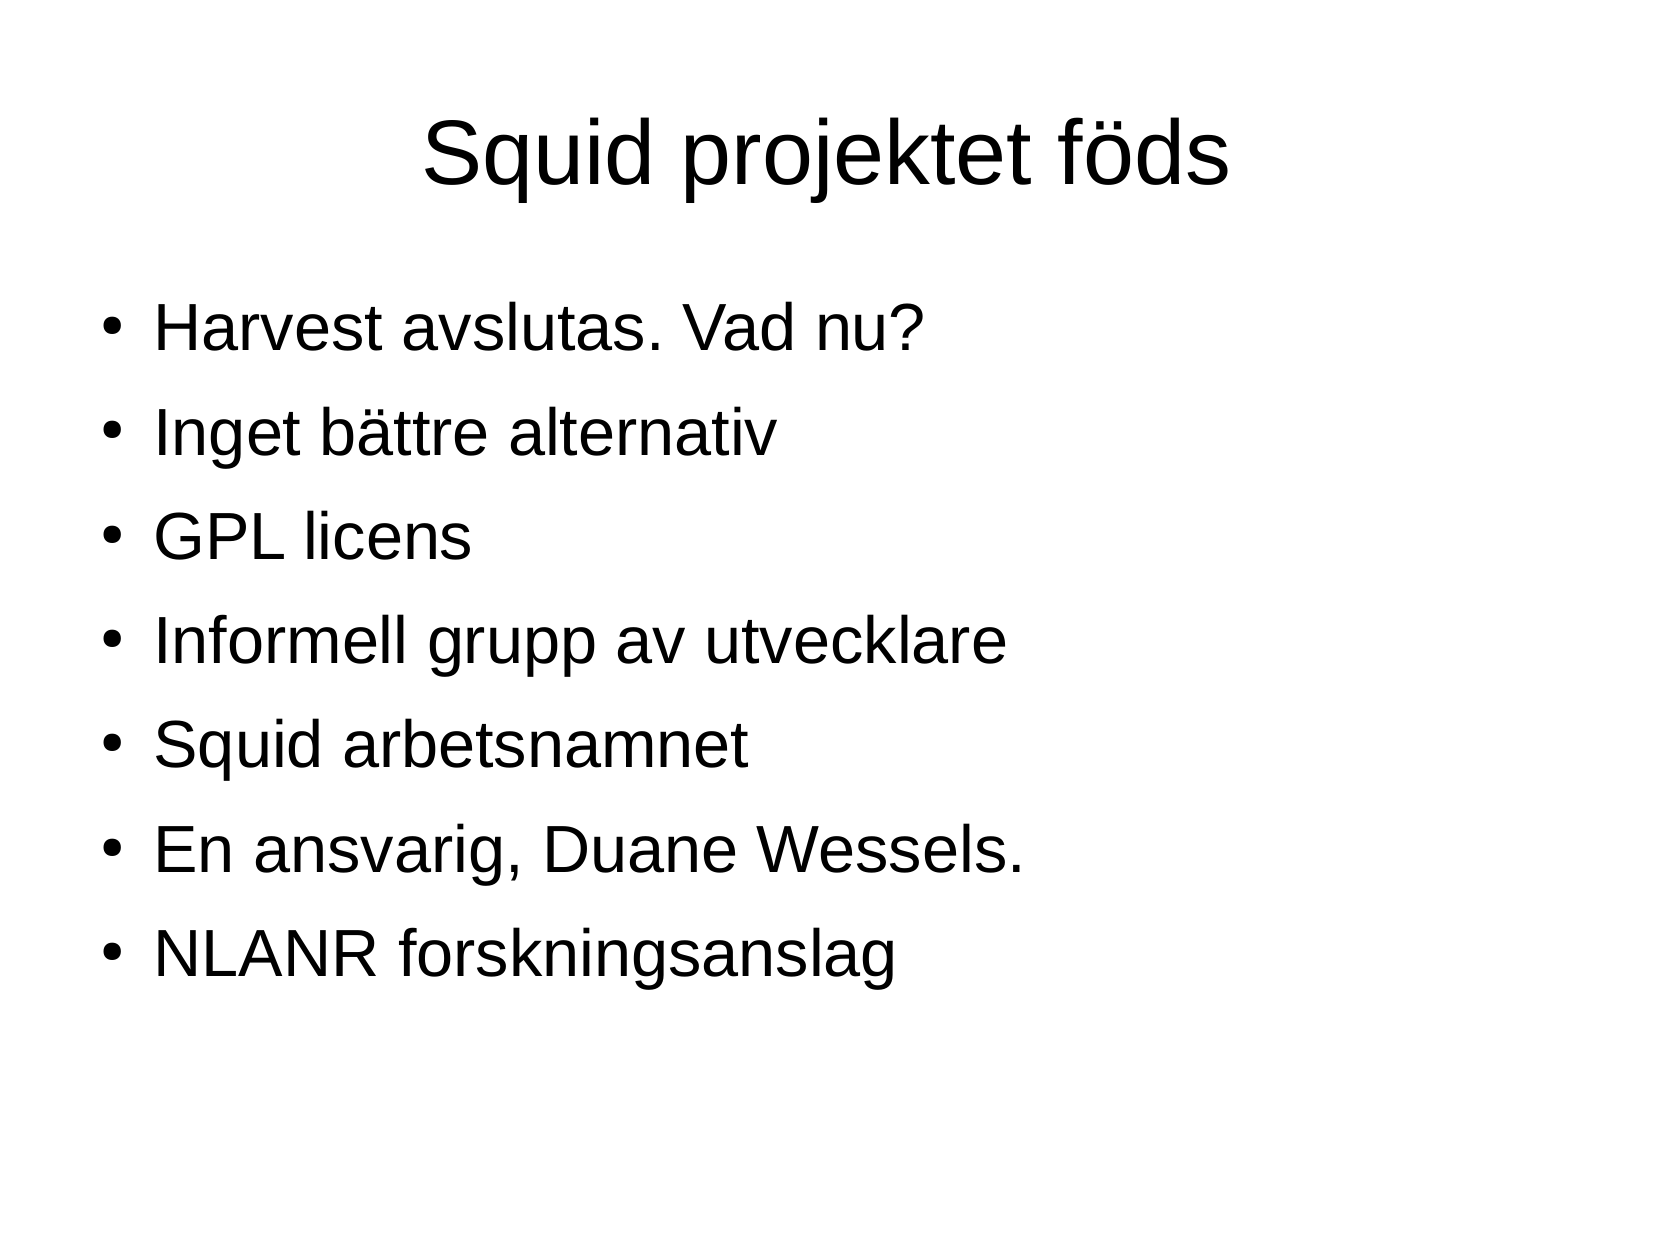

# Squid projektet föds
Harvest avslutas. Vad nu?
Inget bättre alternativ
GPL licens
Informell grupp av utvecklare
Squid arbetsnamnet
En ansvarig, Duane Wessels.
NLANR forskningsanslag